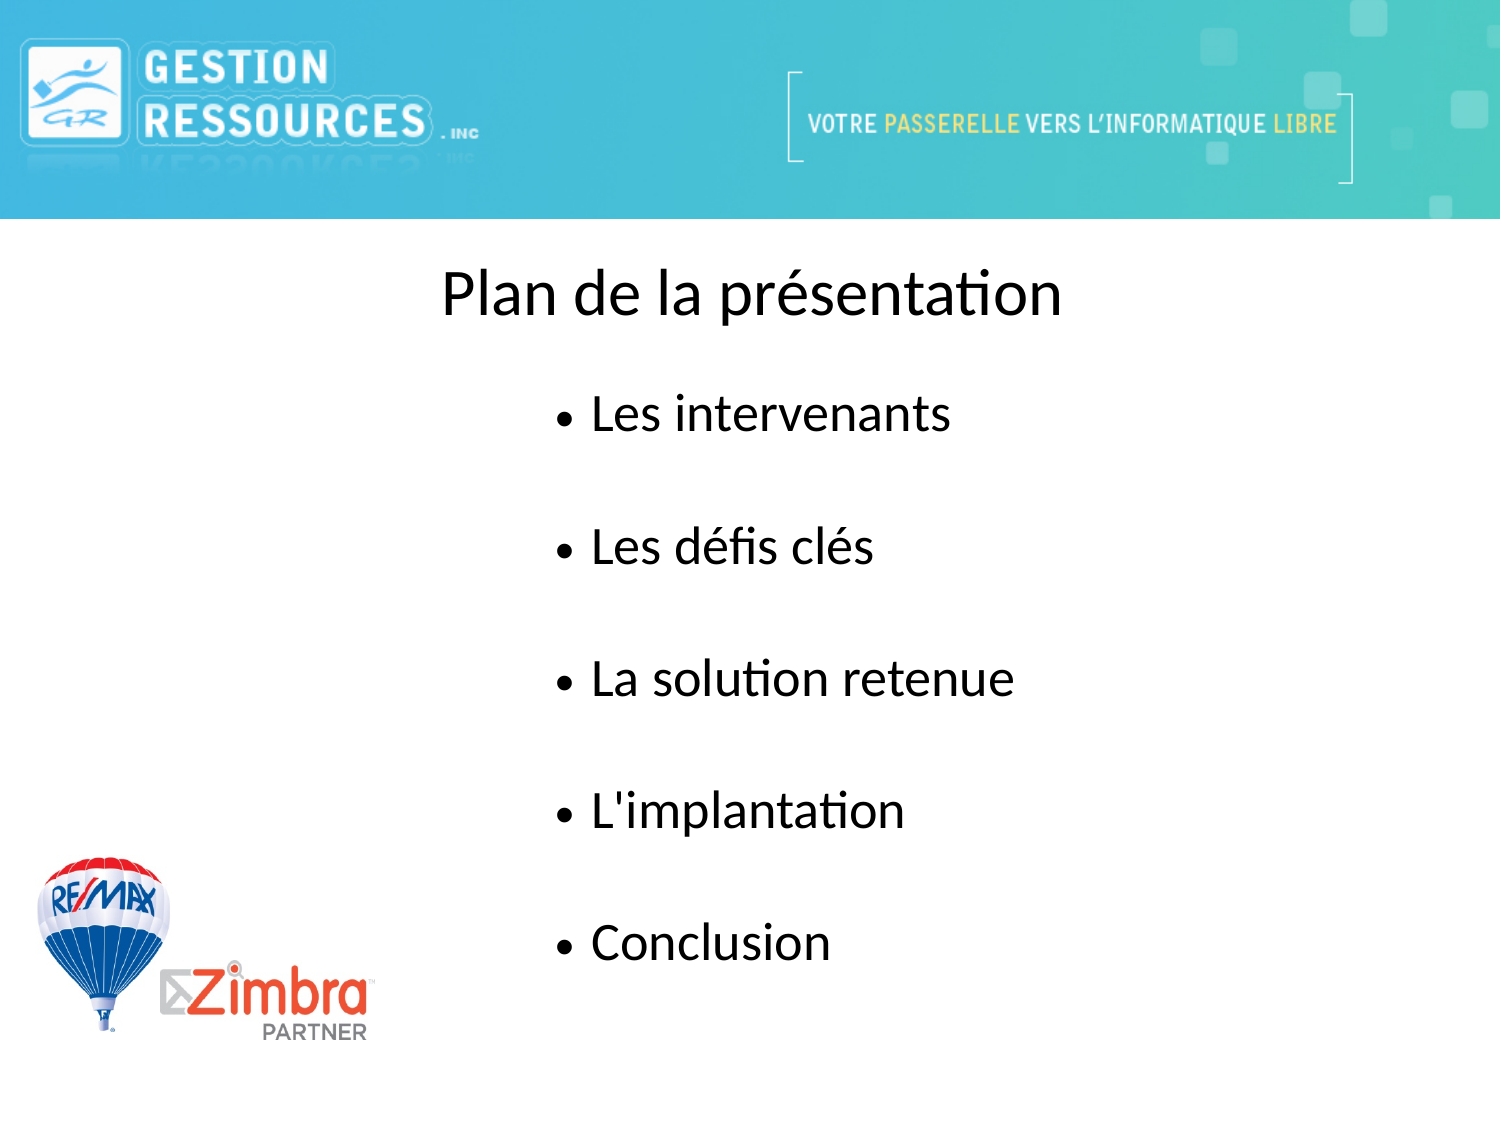

Plan de la présentation
Les intervenants
Les défis clés
La solution retenue
L'implantation
Conclusion